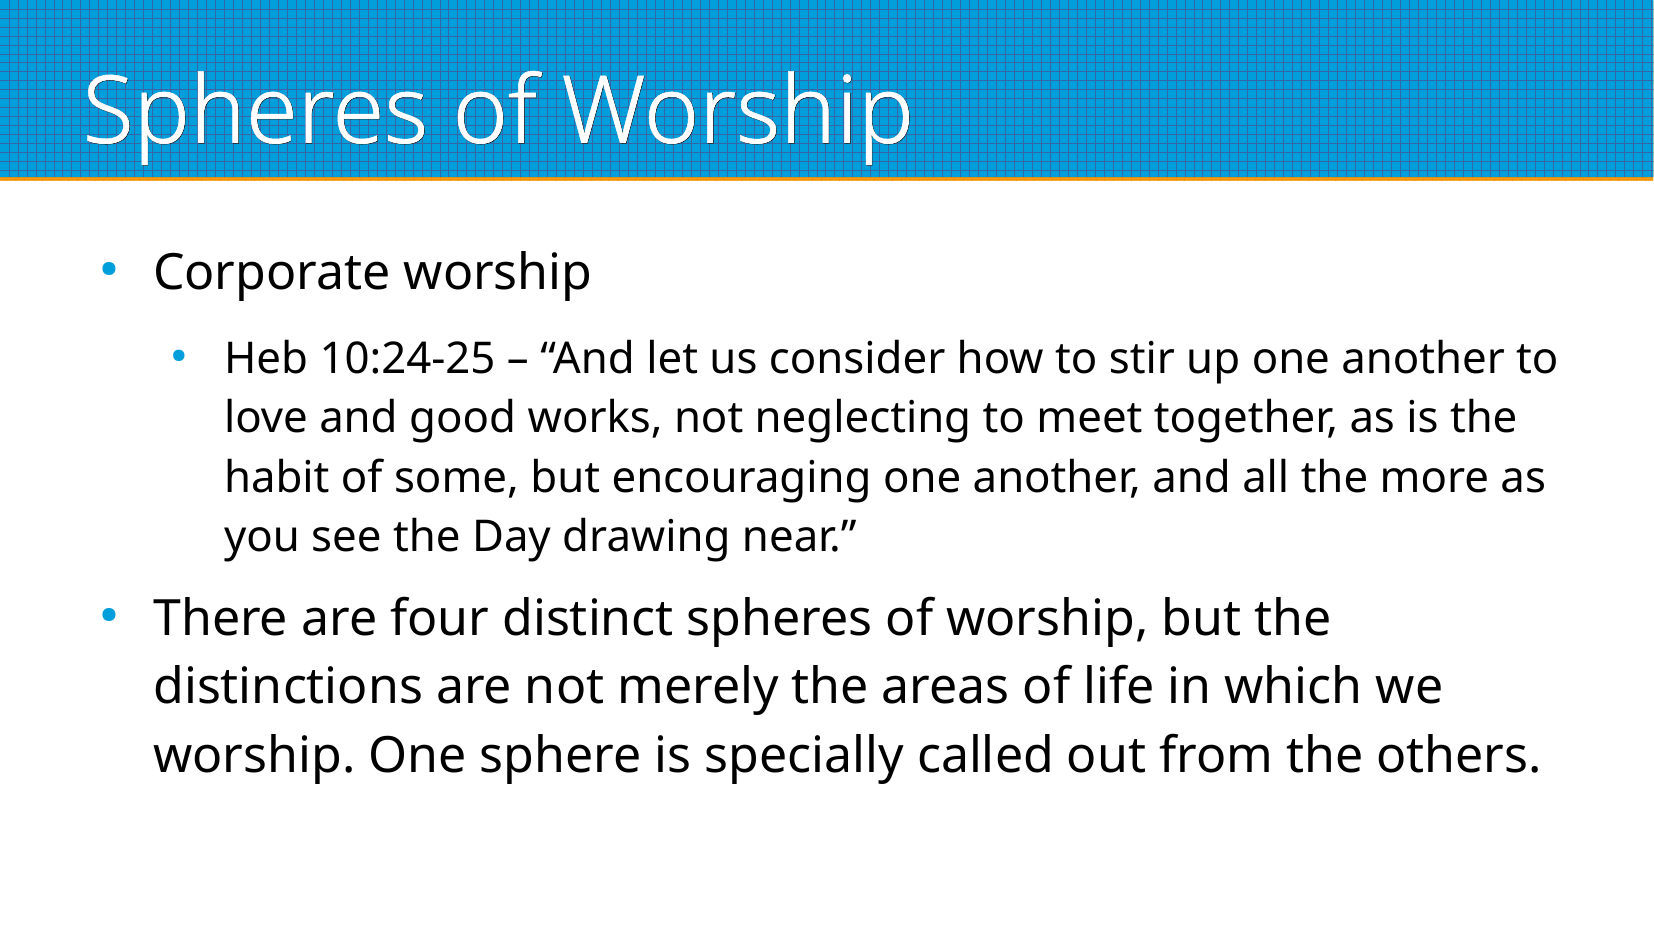

# Spheres of Worship
Corporate worship
Heb 10:24-25 – “And let us consider how to stir up one another to love and good works, not neglecting to meet together, as is the habit of some, but encouraging one another, and all the more as you see the Day drawing near.”
There are four distinct spheres of worship, but the distinctions are not merely the areas of life in which we worship. One sphere is specially called out from the others.